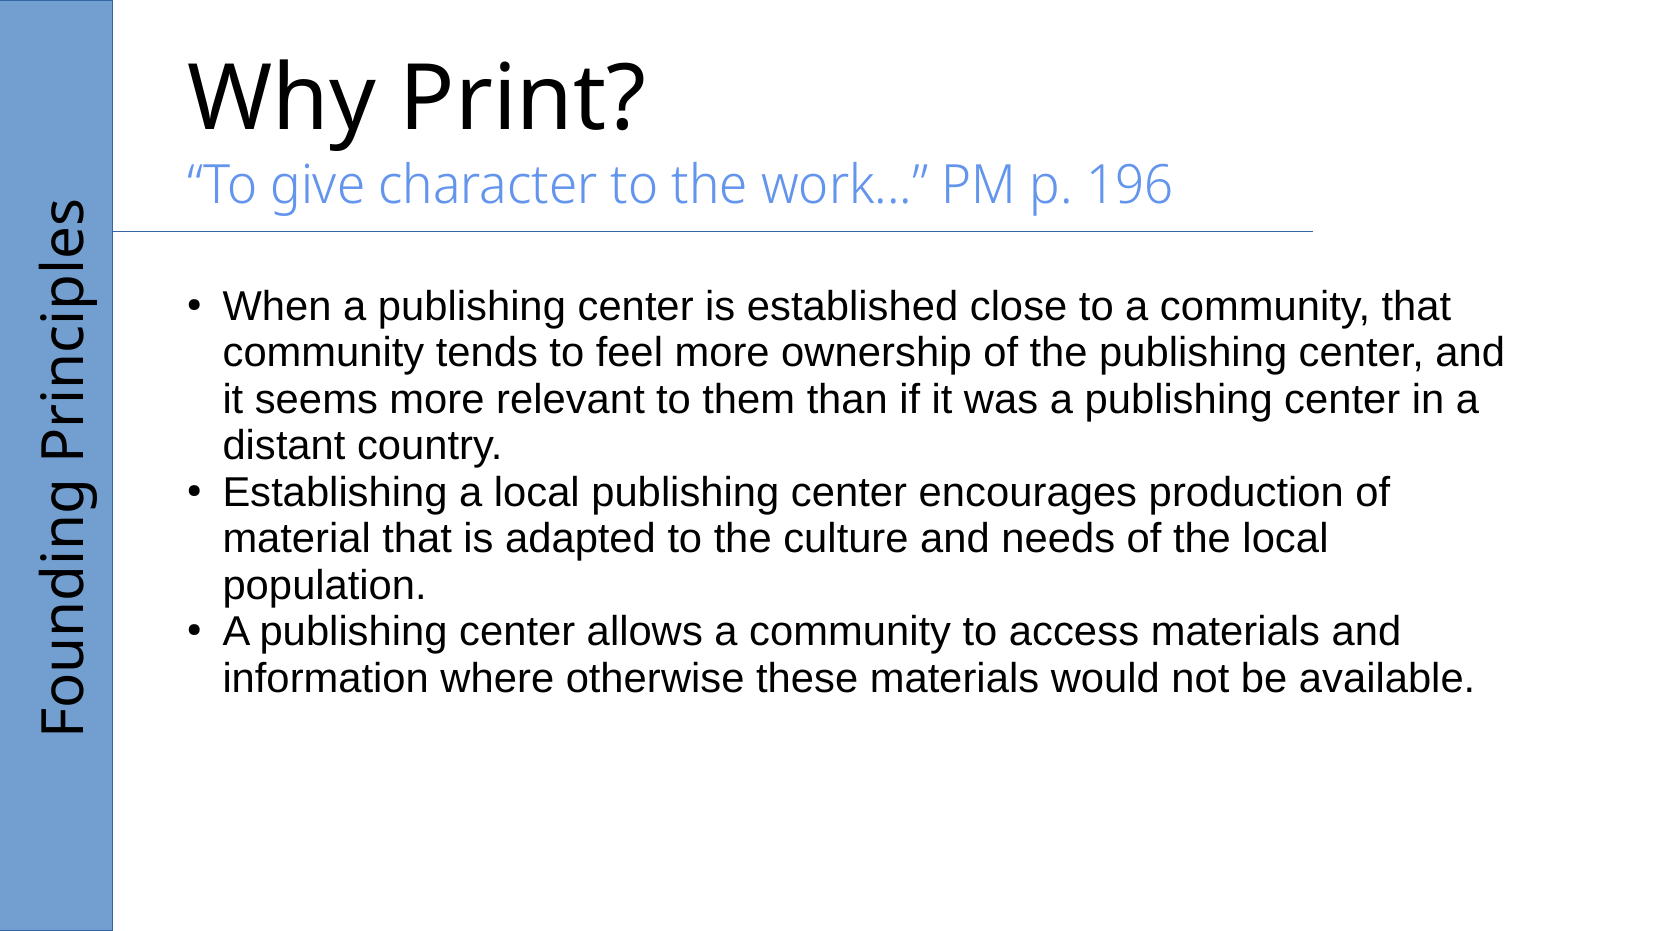

# Why Print?
“To give character to the work...” PM p. 196
When a publishing center is established close to a community, that community tends to feel more ownership of the publishing center, and it seems more relevant to them than if it was a publishing center in a distant country.
Establishing a local publishing center encourages production of material that is adapted to the culture and needs of the local population.
A publishing center allows a community to access materials and information where otherwise these materials would not be available.
Founding Principles